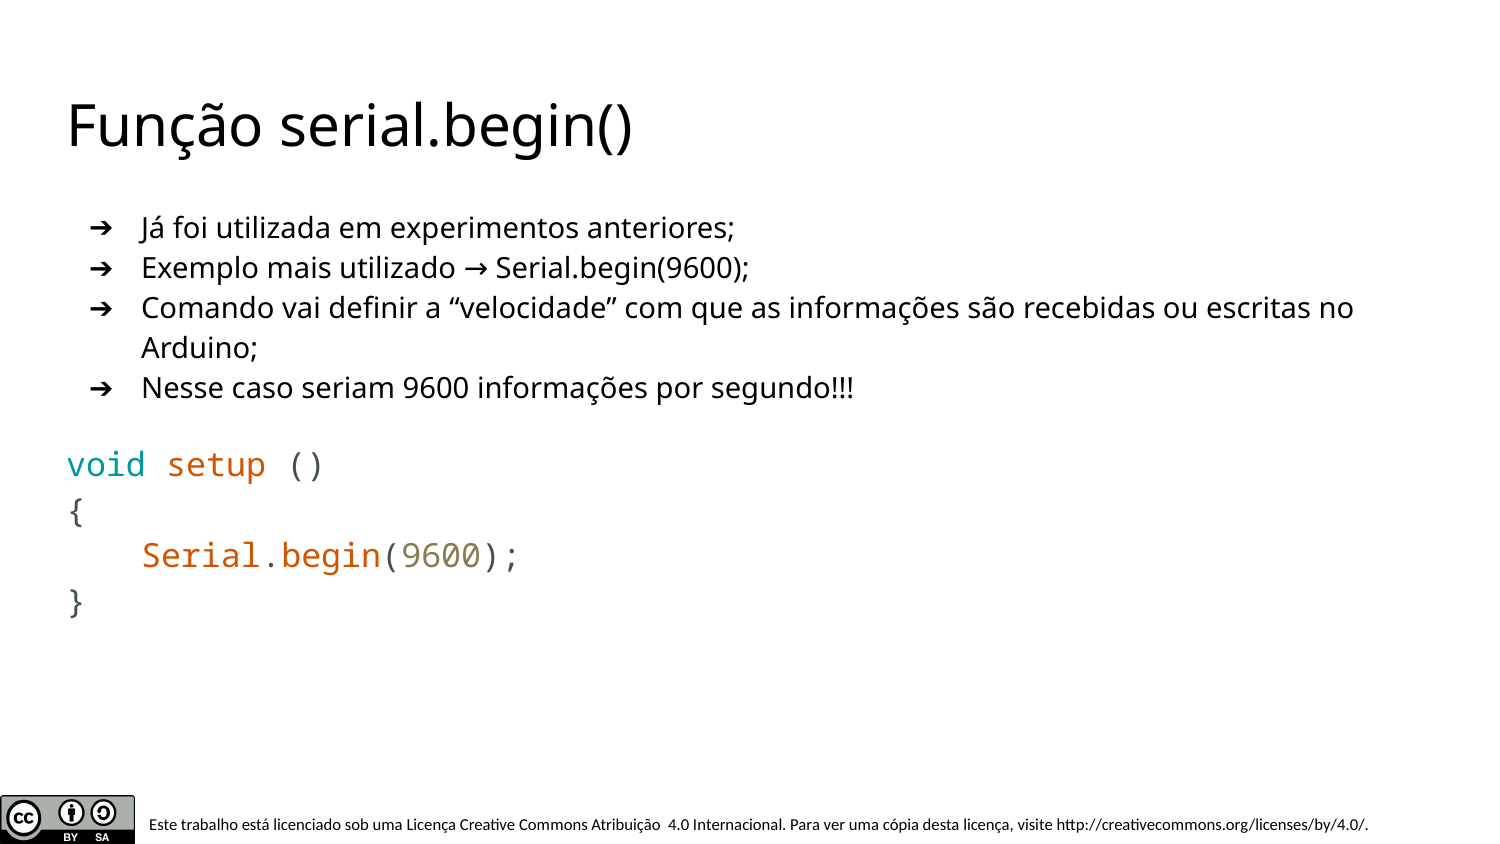

# Função serial.begin()
Já foi utilizada em experimentos anteriores;
Exemplo mais utilizado → Serial.begin(9600);
Comando vai definir a “velocidade” com que as informações são recebidas ou escritas no Arduino;
Nesse caso seriam 9600 informações por segundo!!!
void setup ()
{
	Serial.begin(9600);
}
Este trabalho está licenciado sob uma Licença Creative Commons Atribuição 4.0 Internacional. Para ver uma cópia desta licença, visite http://creativecommons.org/licenses/by/4.0/.